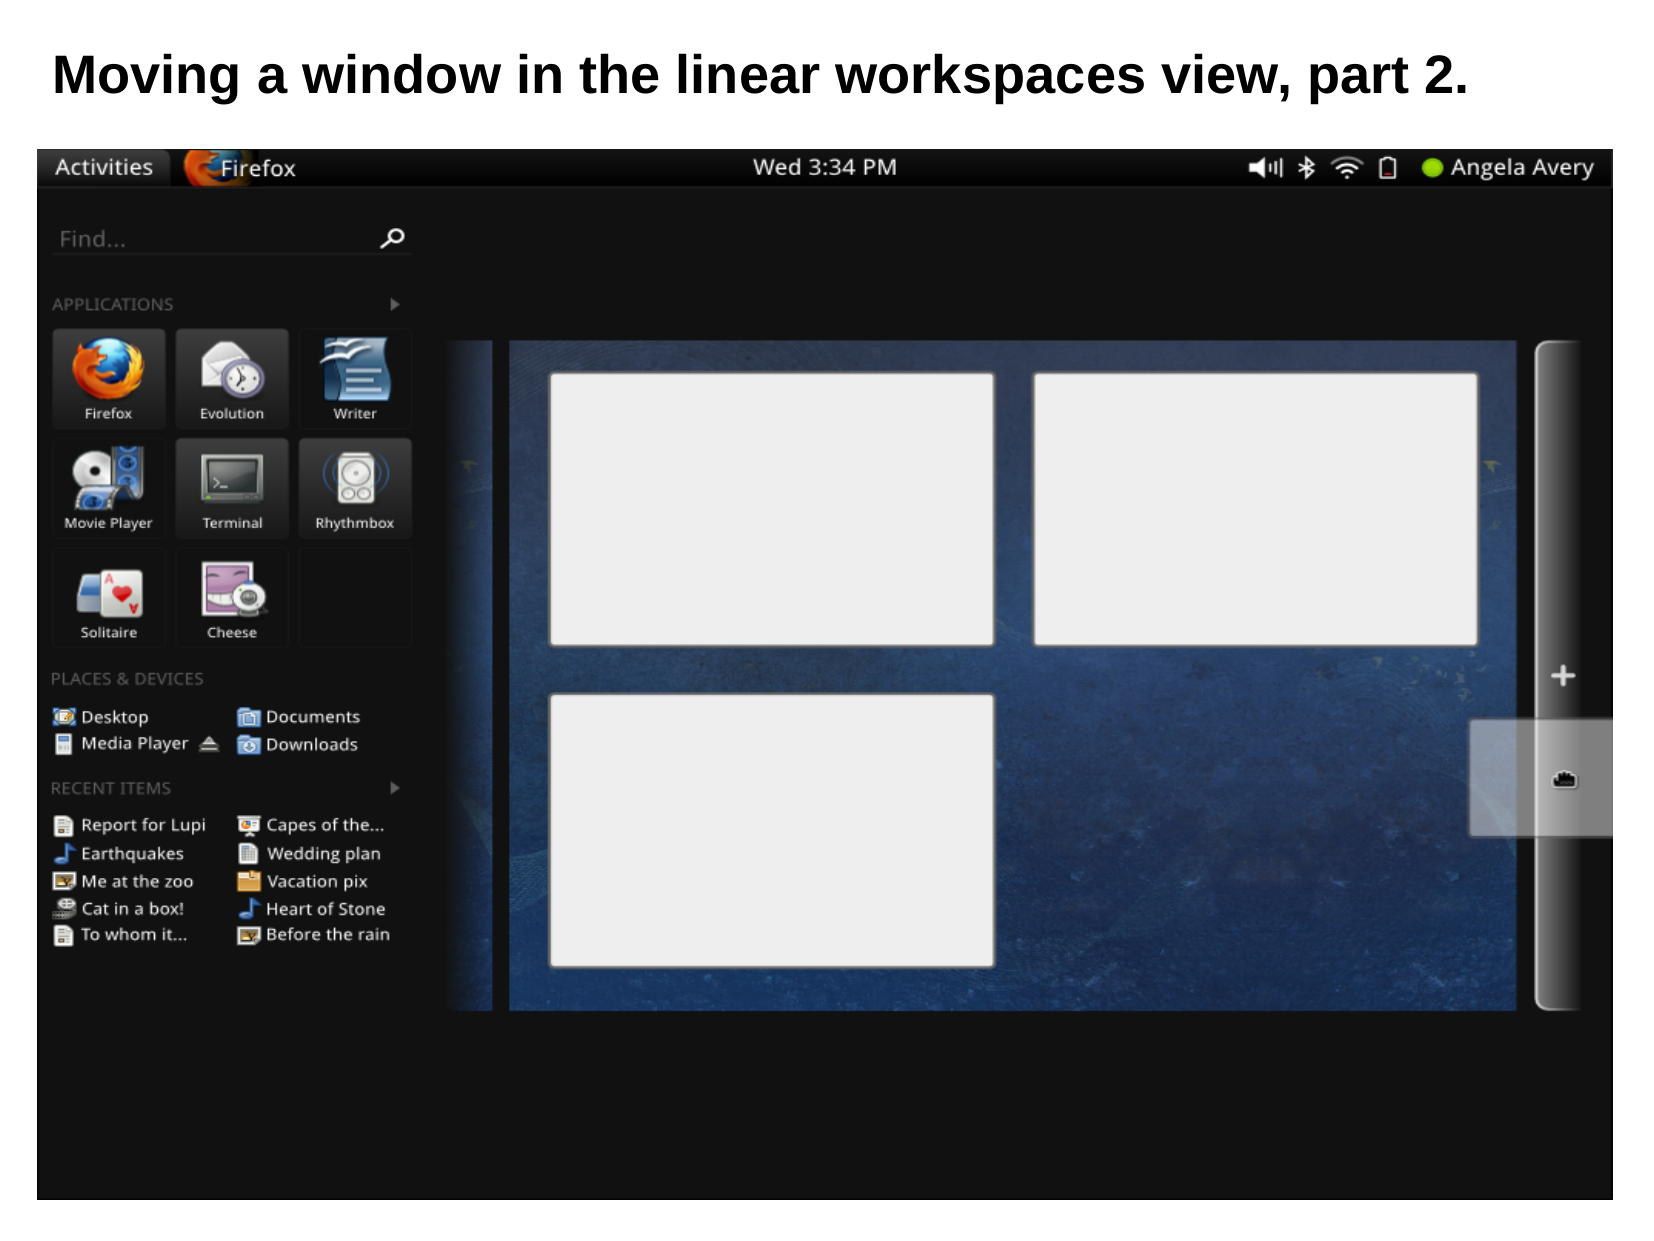

Moving a window in the linear workspaces view, part 2.